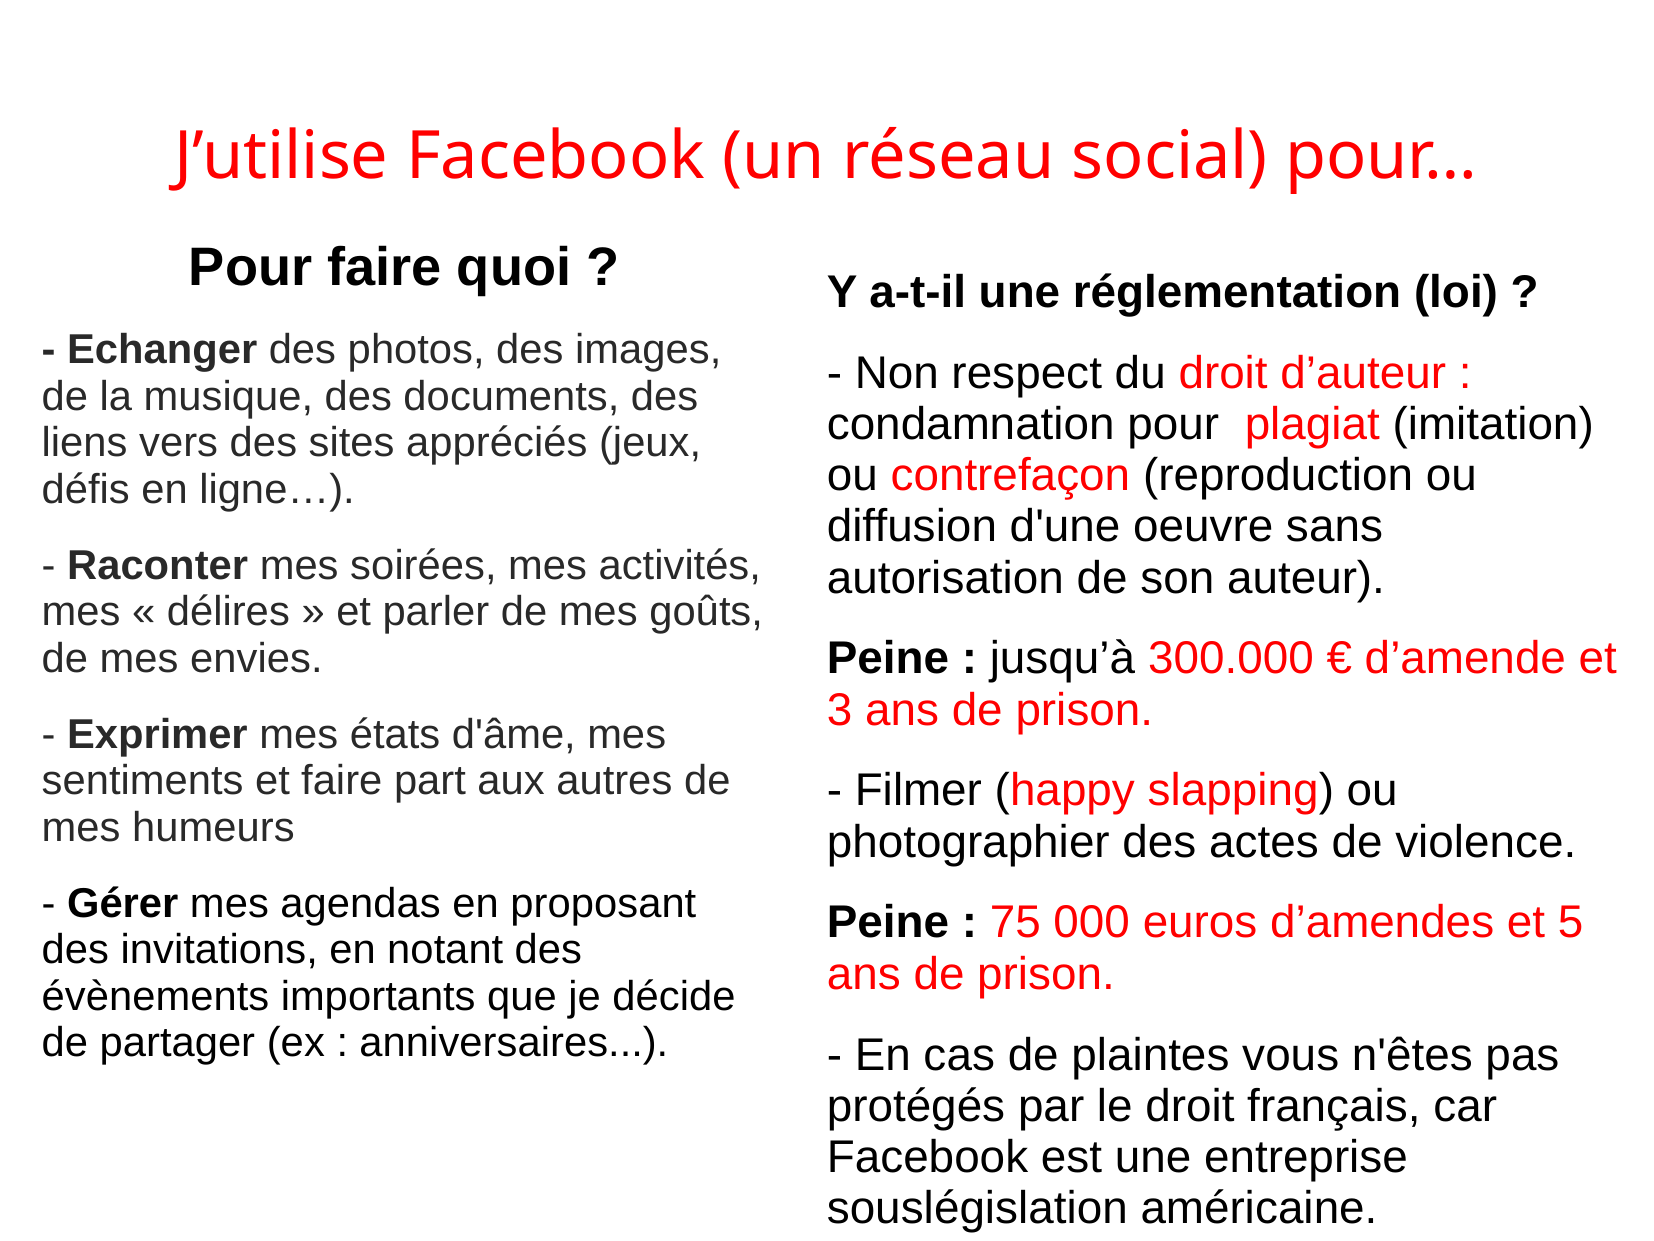

# J’utilise Facebook (un réseau social) pour…
Pour faire quoi ?
- Echanger des photos, des images, de la musique, des documents, des liens vers des sites appréciés (jeux, défis en ligne…).
- Raconter mes soirées, mes activités, mes « délires » et parler de mes goûts, de mes envies.
- Exprimer mes états d'âme, mes sentiments et faire part aux autres de mes humeurs
- Gérer mes agendas en proposant des invitations, en notant des évènements importants que je décide de partager (ex : anniversaires...).
Y a-t-il une réglementation (loi) ?
- Non respect du droit d’auteur : condamnation pour plagiat (imitation) ou contrefaçon (reproduction ou diffusion d'une oeuvre sans autorisation de son auteur).
Peine : jusqu’à 300.000 € d’amende et 3 ans de prison.
- Filmer (happy slapping) ou photographier des actes de violence.
Peine : 75 000 euros d’amendes et 5 ans de prison.
- En cas de plaintes vous n'êtes pas protégés par le droit français, car Facebook est une entreprise souslégislation américaine.